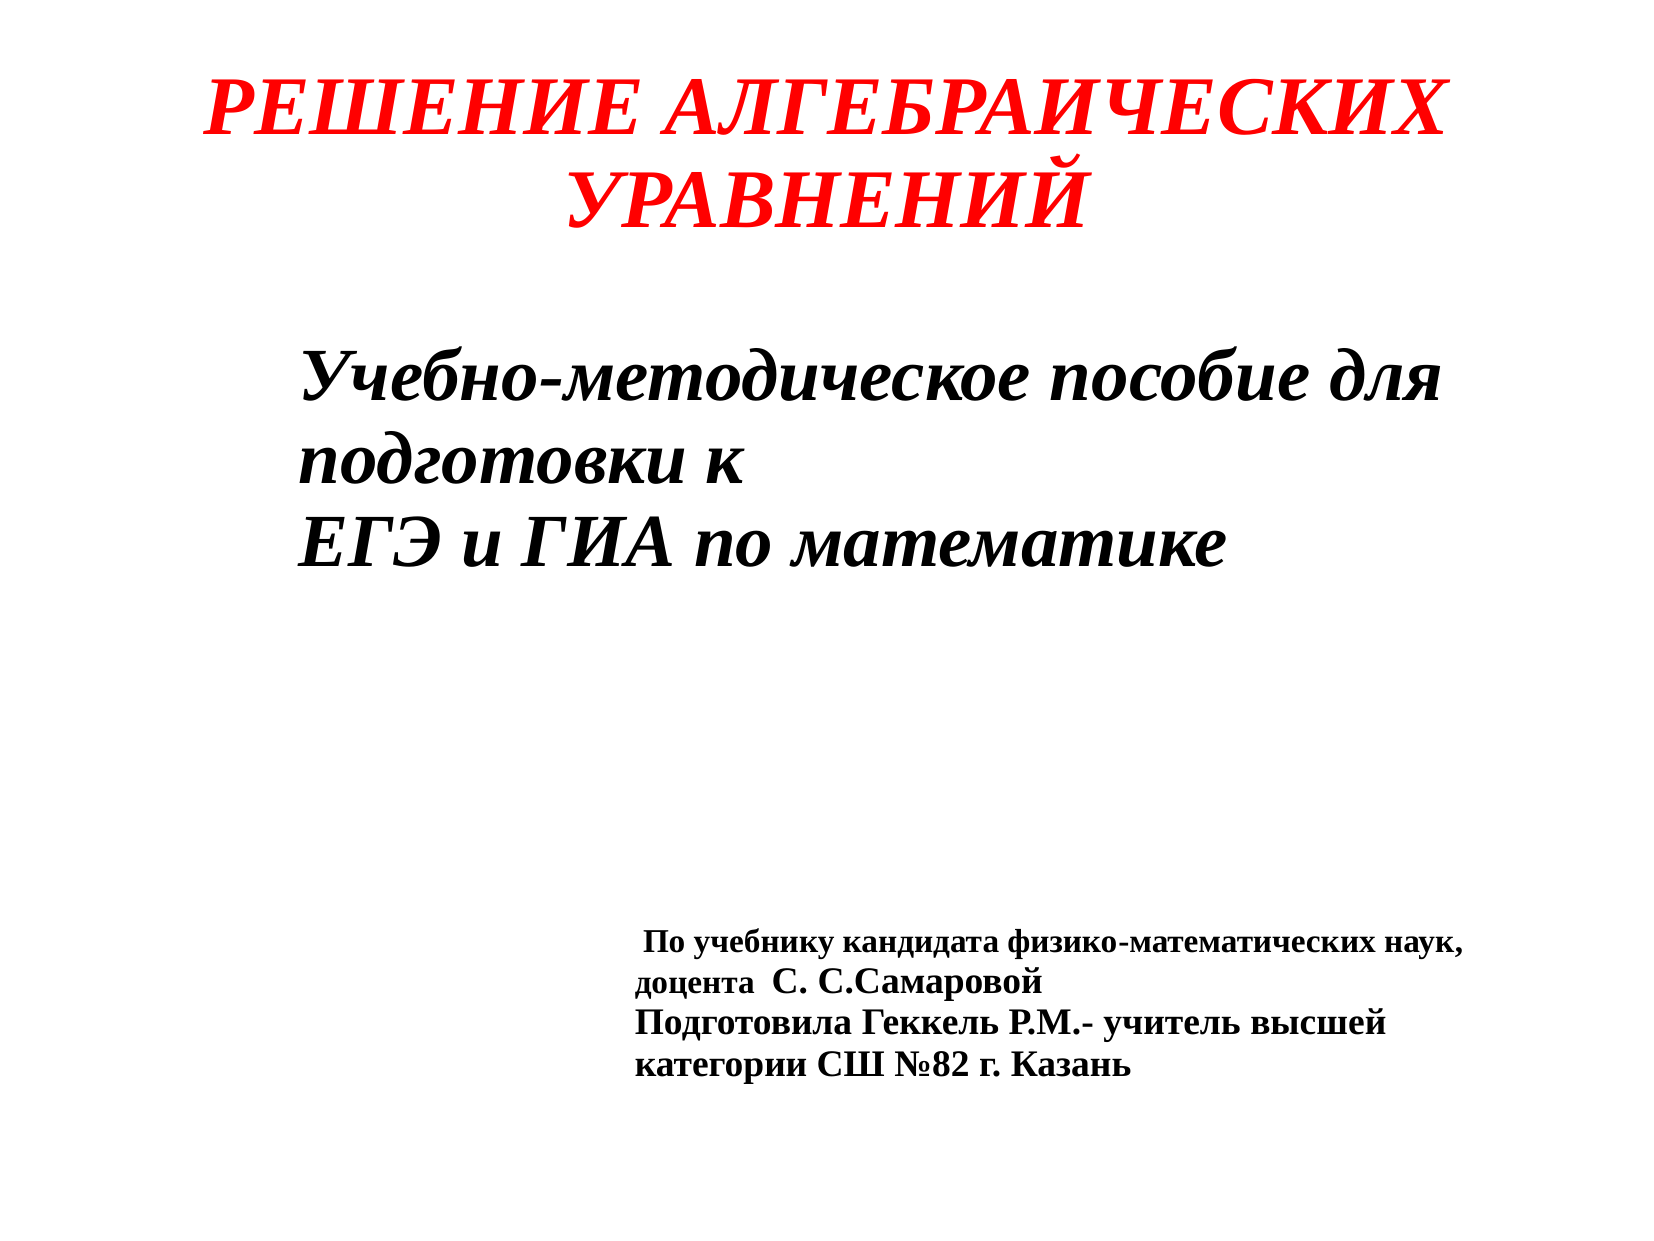

# РЕШЕНИЕ АЛГЕБРАИЧЕСКИХ УРАВНЕНИЙ
Учебно-методическое пособие для подготовки к
ЕГЭ и ГИА по математике
 По учебнику кандидата физико-математических наук, доцента С. С.Самаровой
Подготовила Геккель Р.М.- учитель высшей категории СШ №82 г. Казань